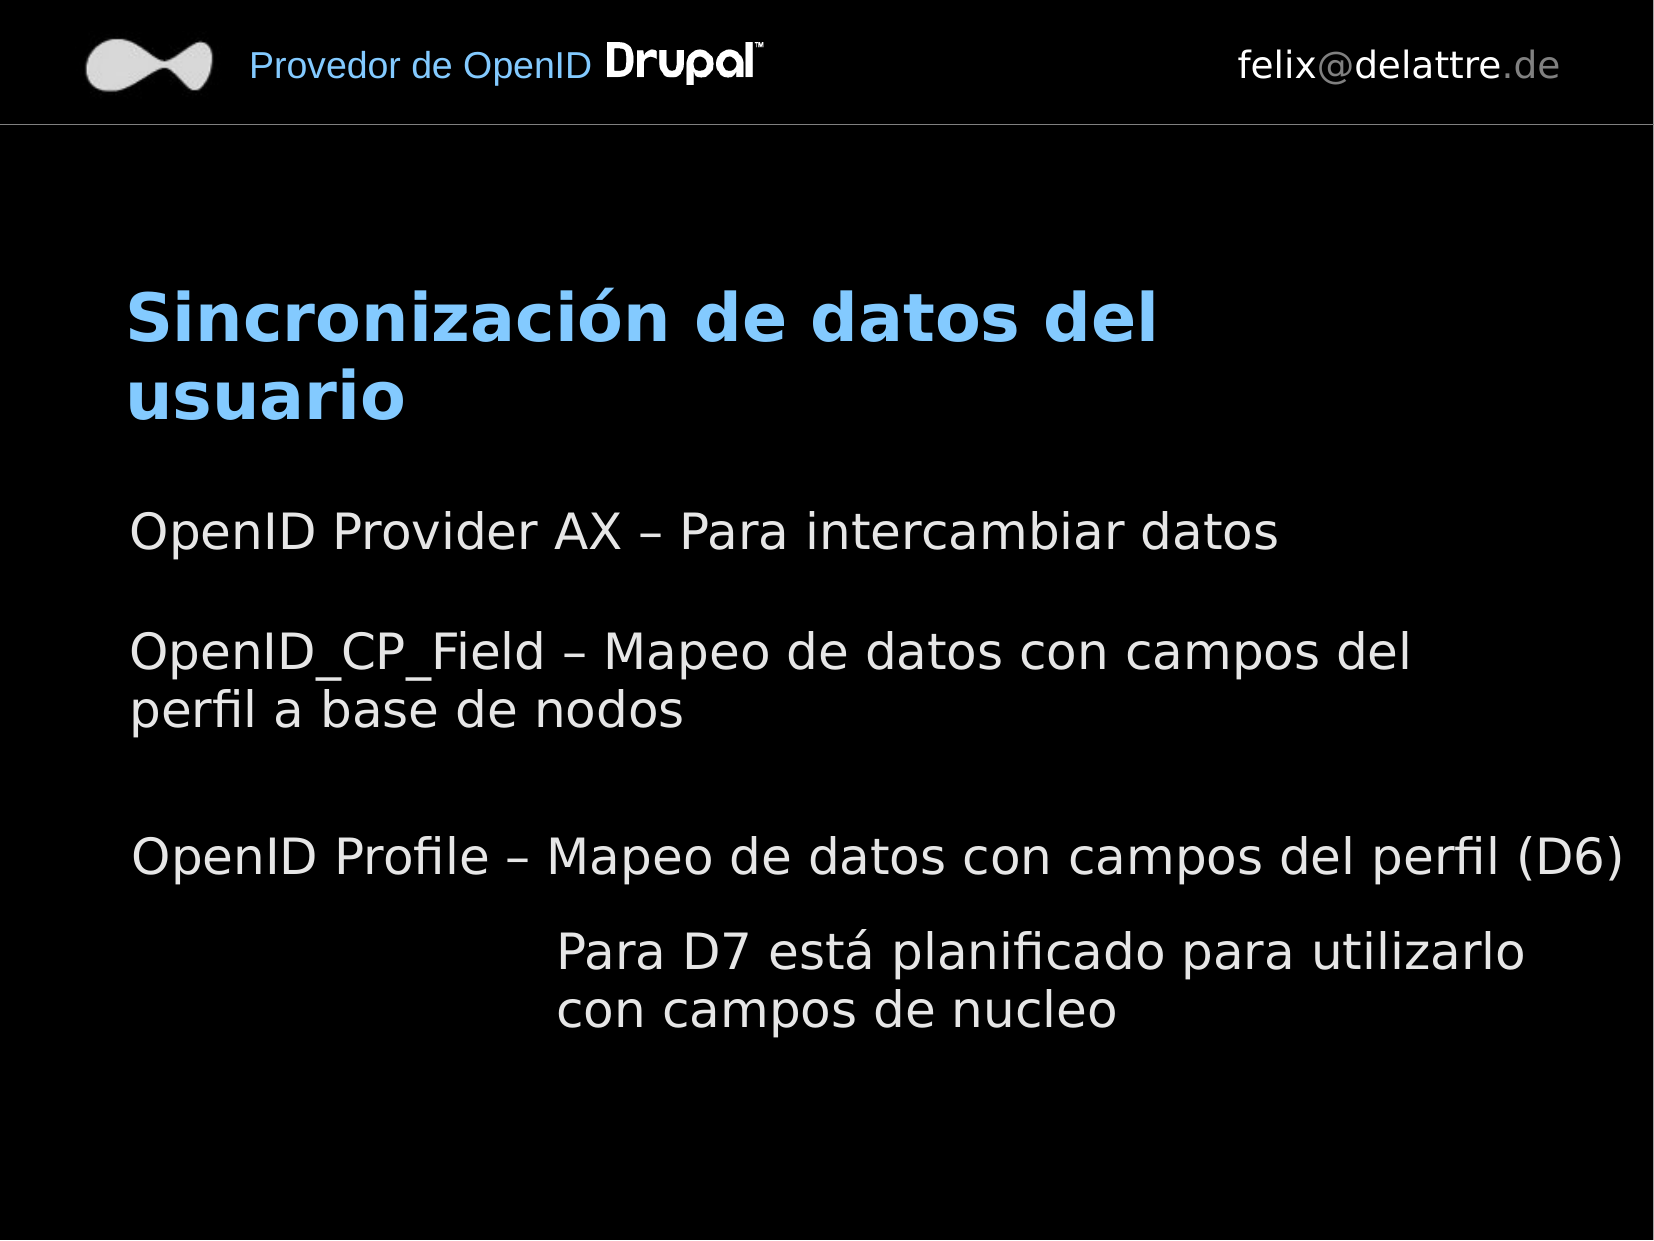

Sincronización de datos del usuario
OpenID Provider AX – Para intercambiar datos
OpenID_CP_Field – Mapeo de datos con campos del perfil a base de nodos
OpenID Profile – Mapeo de datos con campos del perfil (D6)
Para D7 está planificado para utilizarlo con campos de nucleo